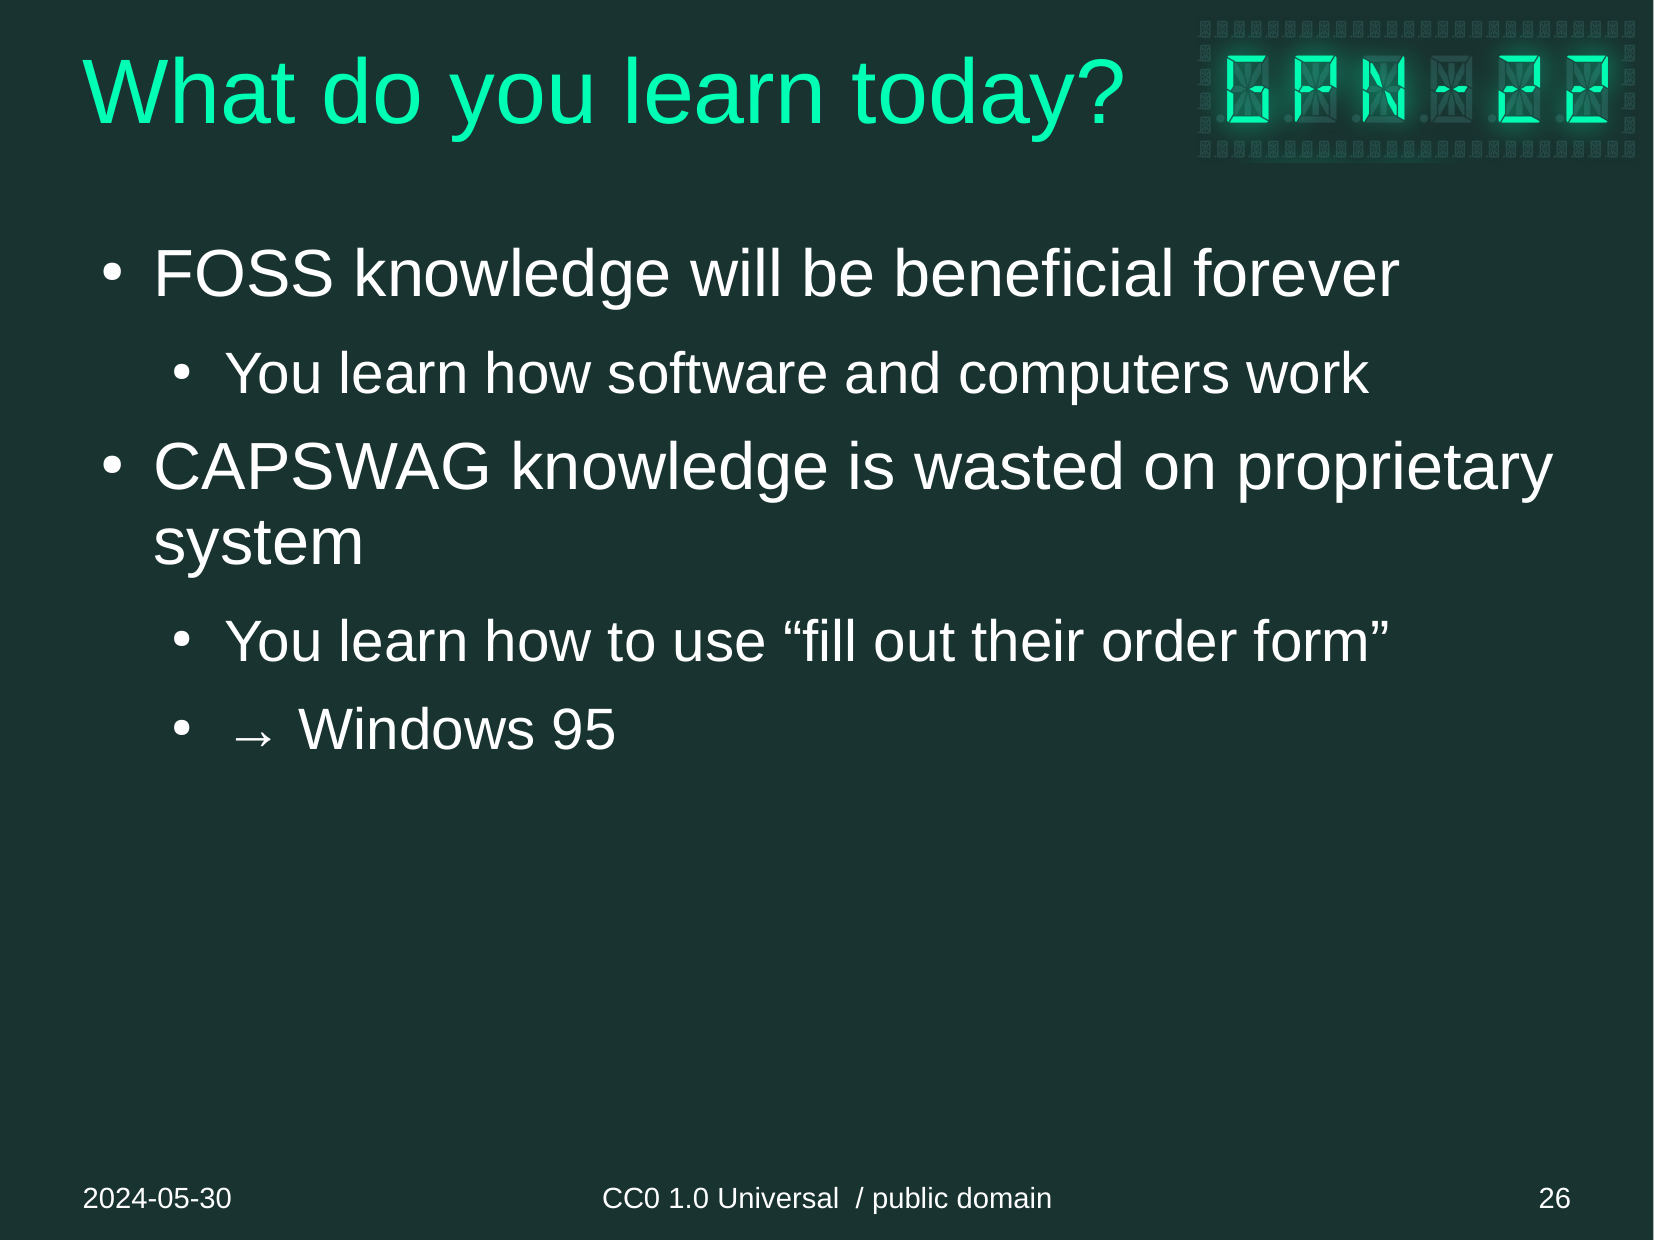

# What do you learn today?
FOSS knowledge will be beneficial forever
You learn how software and computers work
CAPSWAG knowledge is wasted on proprietary system
You learn how to use “fill out their order form”
→ Windows 95